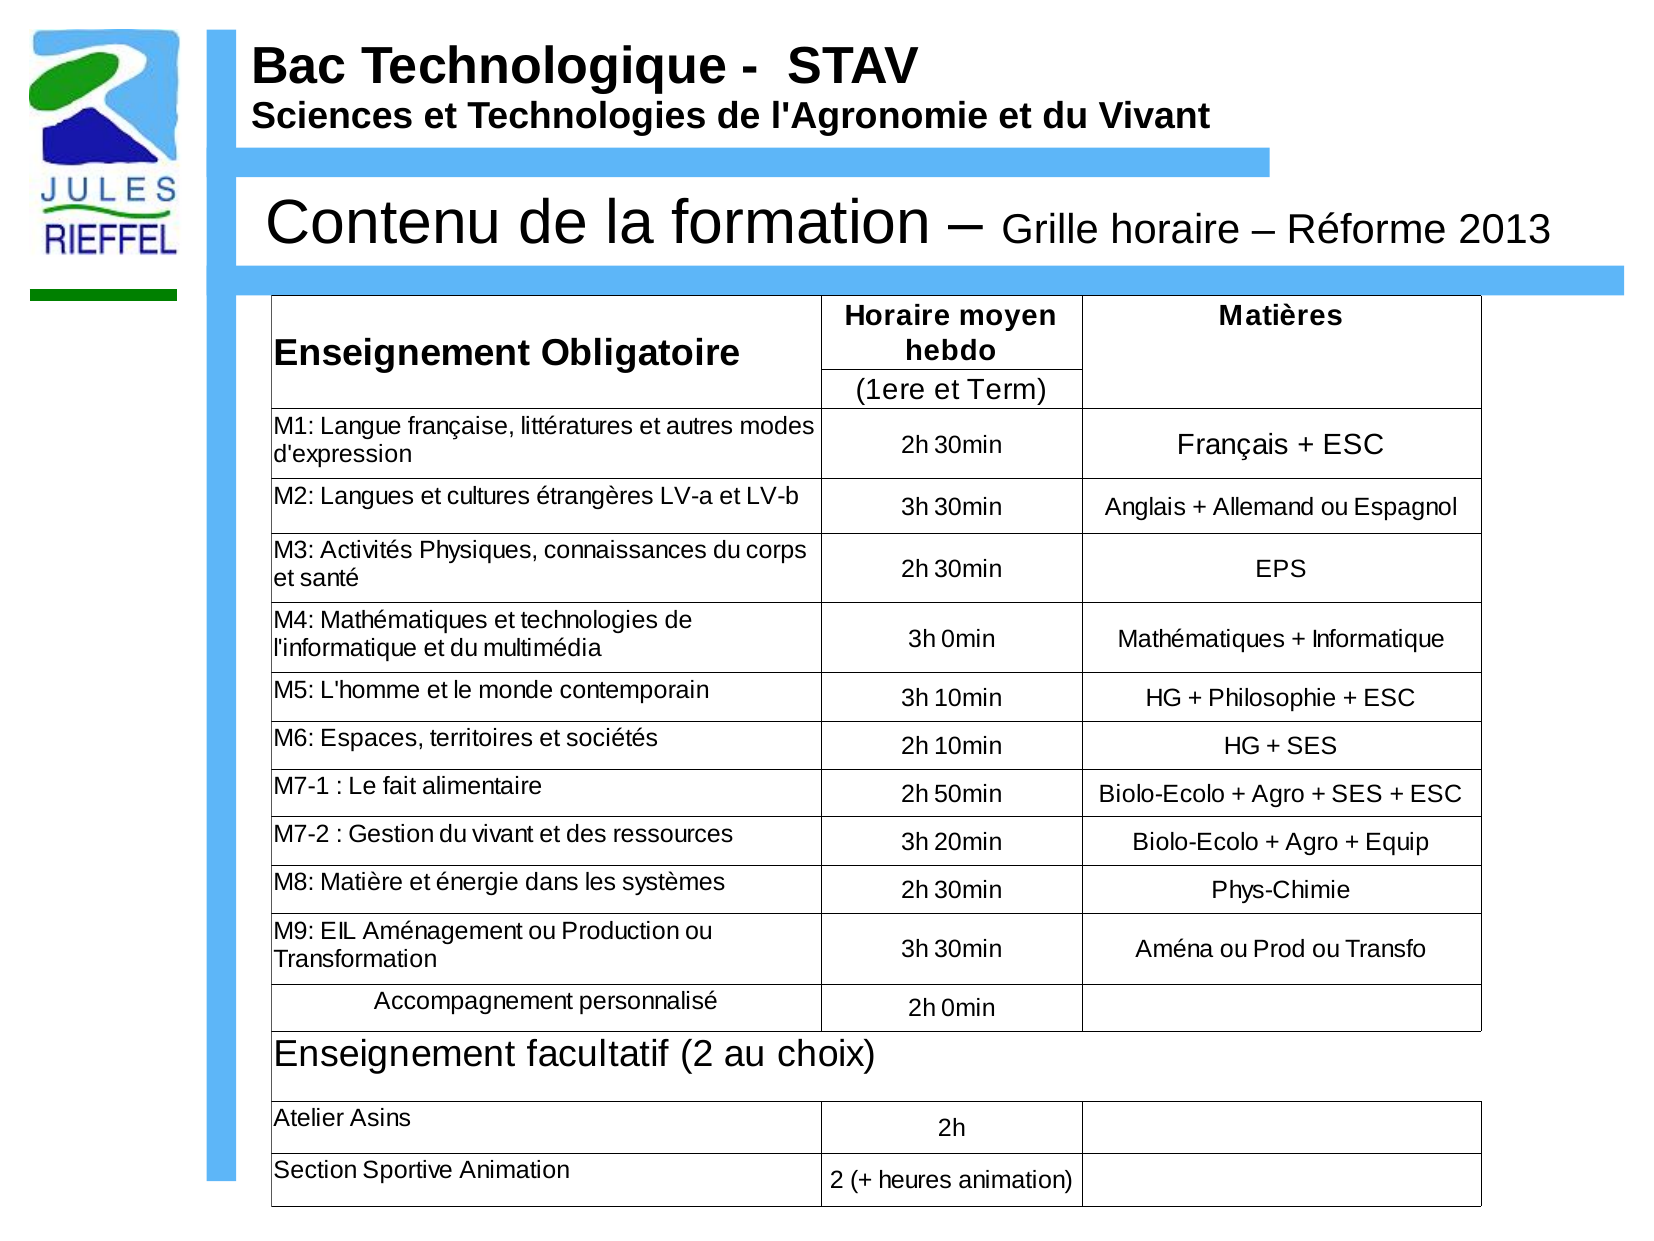

# Contenu de la formation – Grille horaire – Réforme 2013